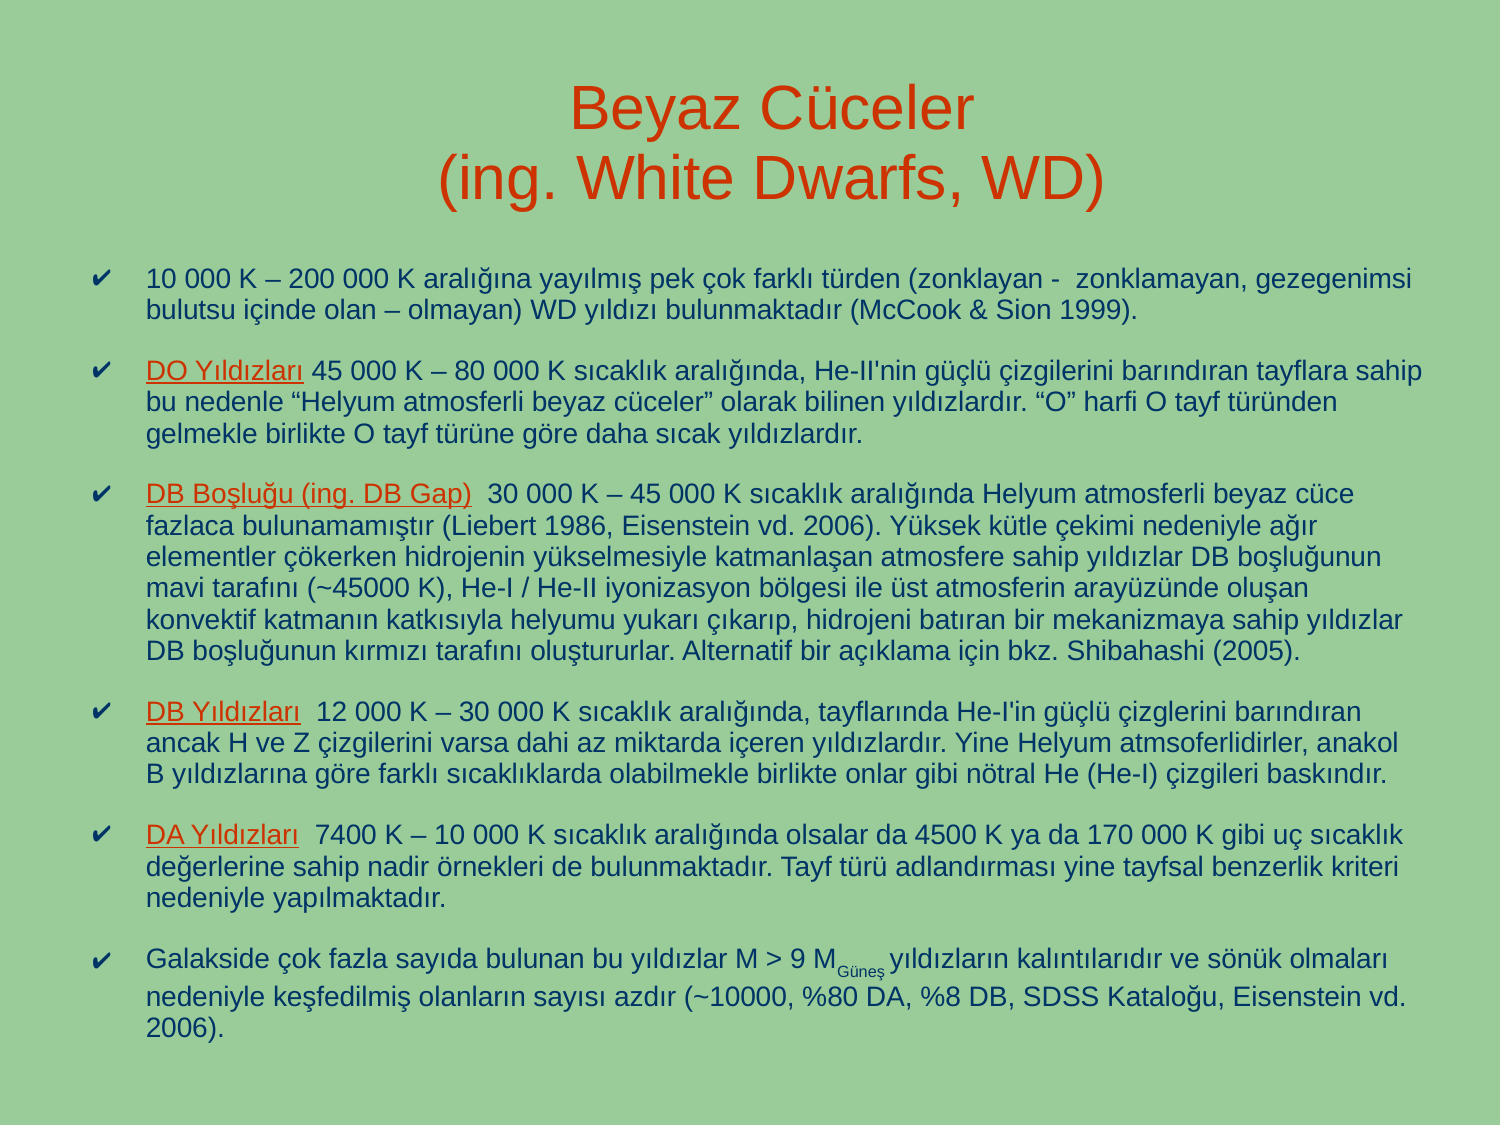

# Beyaz Cüceler (ing. White Dwarfs, WD)
10 000 K – 200 000 K aralığına yayılmış pek çok farklı türden (zonklayan - zonklamayan, gezegenimsi bulutsu içinde olan – olmayan) WD yıldızı bulunmaktadır (McCook & Sion 1999).
DO Yıldızları 45 000 K – 80 000 K sıcaklık aralığında, He-II'nin güçlü çizgilerini barındıran tayflara sahip bu nedenle “Helyum atmosferli beyaz cüceler” olarak bilinen yıldızlardır. “O” harfi O tayf türünden gelmekle birlikte O tayf türüne göre daha sıcak yıldızlardır.
DB Boşluğu (ing. DB Gap) 30 000 K – 45 000 K sıcaklık aralığında Helyum atmosferli beyaz cüce fazlaca bulunamamıştır (Liebert 1986, Eisenstein vd. 2006). Yüksek kütle çekimi nedeniyle ağır elementler çökerken hidrojenin yükselmesiyle katmanlaşan atmosfere sahip yıldızlar DB boşluğunun mavi tarafını (~45000 K), He-I / He-II iyonizasyon bölgesi ile üst atmosferin arayüzünde oluşan konvektif katmanın katkısıyla helyumu yukarı çıkarıp, hidrojeni batıran bir mekanizmaya sahip yıldızlar DB boşluğunun kırmızı tarafını oluştururlar. Alternatif bir açıklama için bkz. Shibahashi (2005).
DB Yıldızları 12 000 K – 30 000 K sıcaklık aralığında, tayflarında He-I'in güçlü çizglerini barındıran ancak H ve Z çizgilerini varsa dahi az miktarda içeren yıldızlardır. Yine Helyum atmsoferlidirler, anakol B yıldızlarına göre farklı sıcaklıklarda olabilmekle birlikte onlar gibi nötral He (He-I) çizgileri baskındır.
DA Yıldızları 7400 K – 10 000 K sıcaklık aralığında olsalar da 4500 K ya da 170 000 K gibi uç sıcaklık değerlerine sahip nadir örnekleri de bulunmaktadır. Tayf türü adlandırması yine tayfsal benzerlik kriteri nedeniyle yapılmaktadır.
Galakside çok fazla sayıda bulunan bu yıldızlar M > 9 MGüneş yıldızların kalıntılarıdır ve sönük olmaları nedeniyle keşfedilmiş olanların sayısı azdır (~10000, %80 DA, %8 DB, SDSS Kataloğu, Eisenstein vd. 2006).